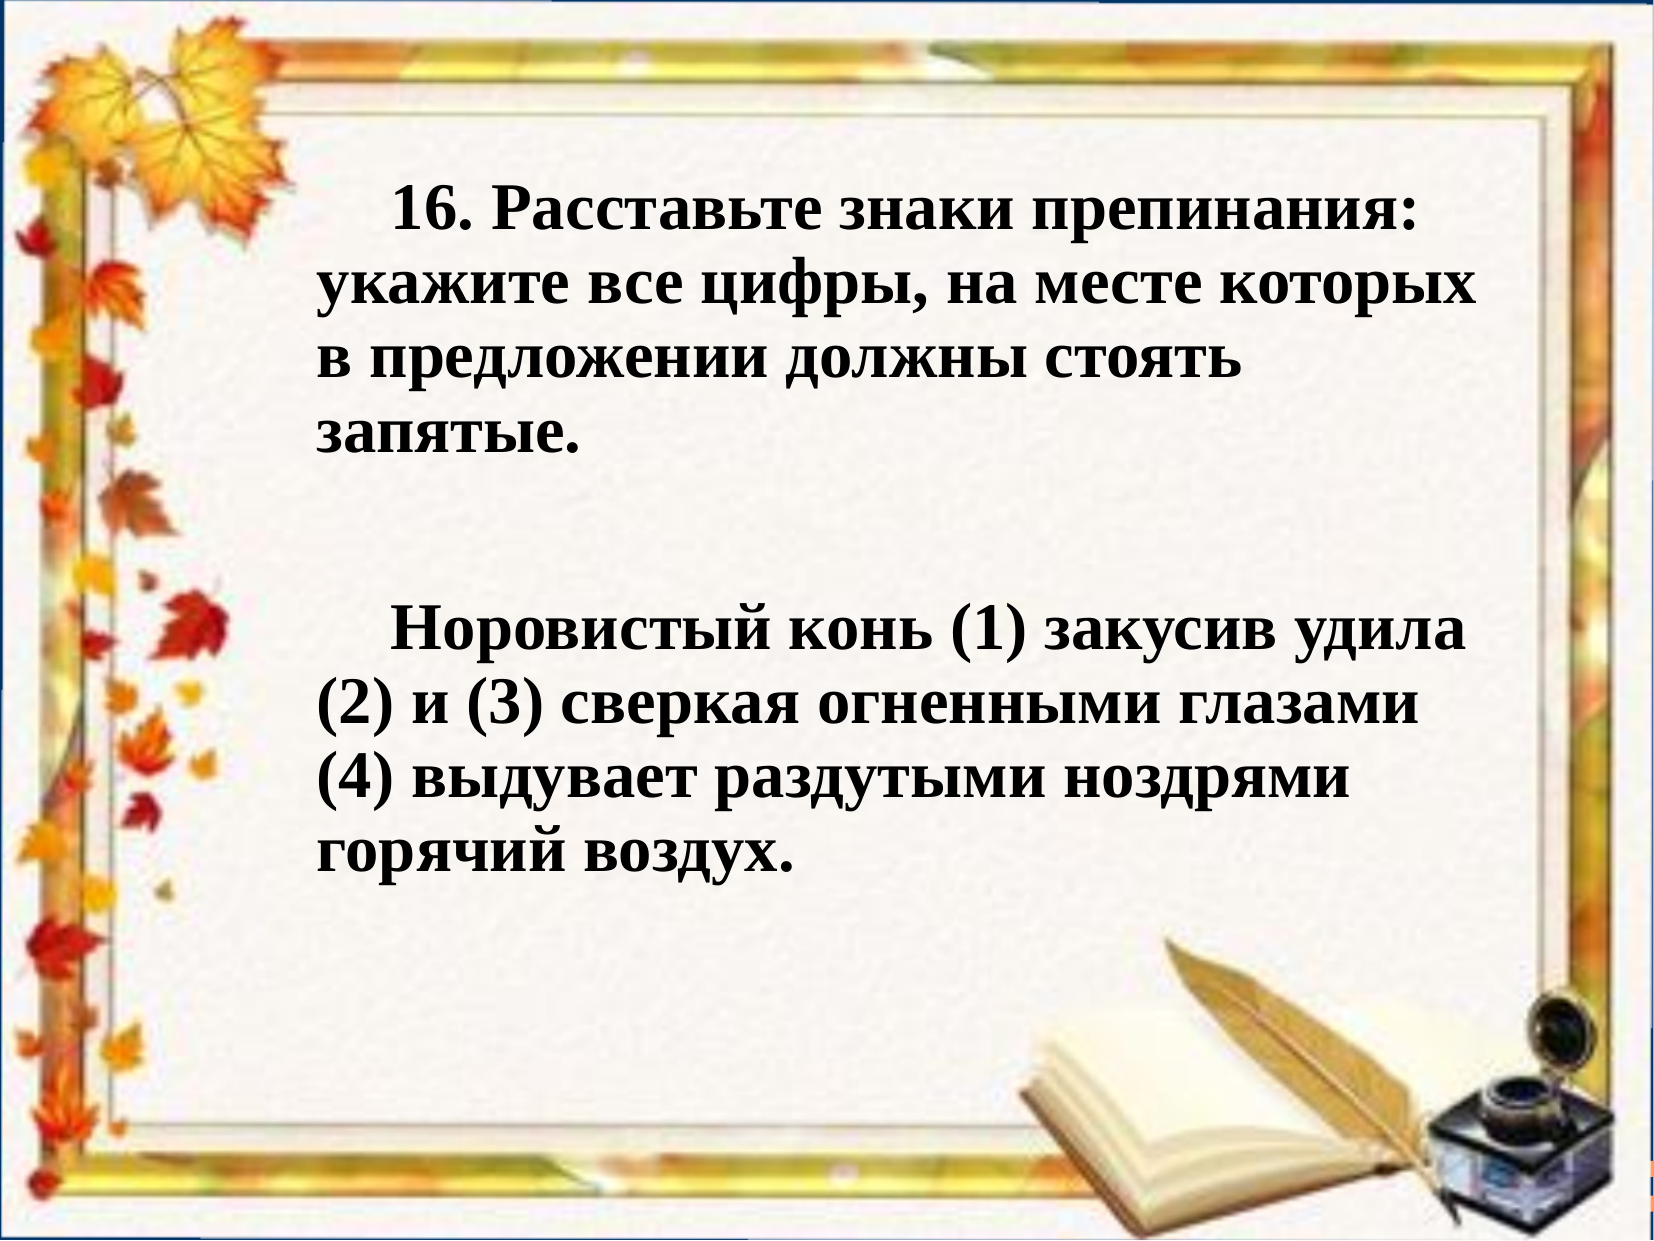

#
	16. Расставьте знаки препинания: укажите все цифры, на месте которых в предложении должны стоять запятые.
	Норовистый конь (1) закусив удила (2) и (3) сверкая огненными глазами (4) выдувает раздутыми ноздрями горячий воздух.